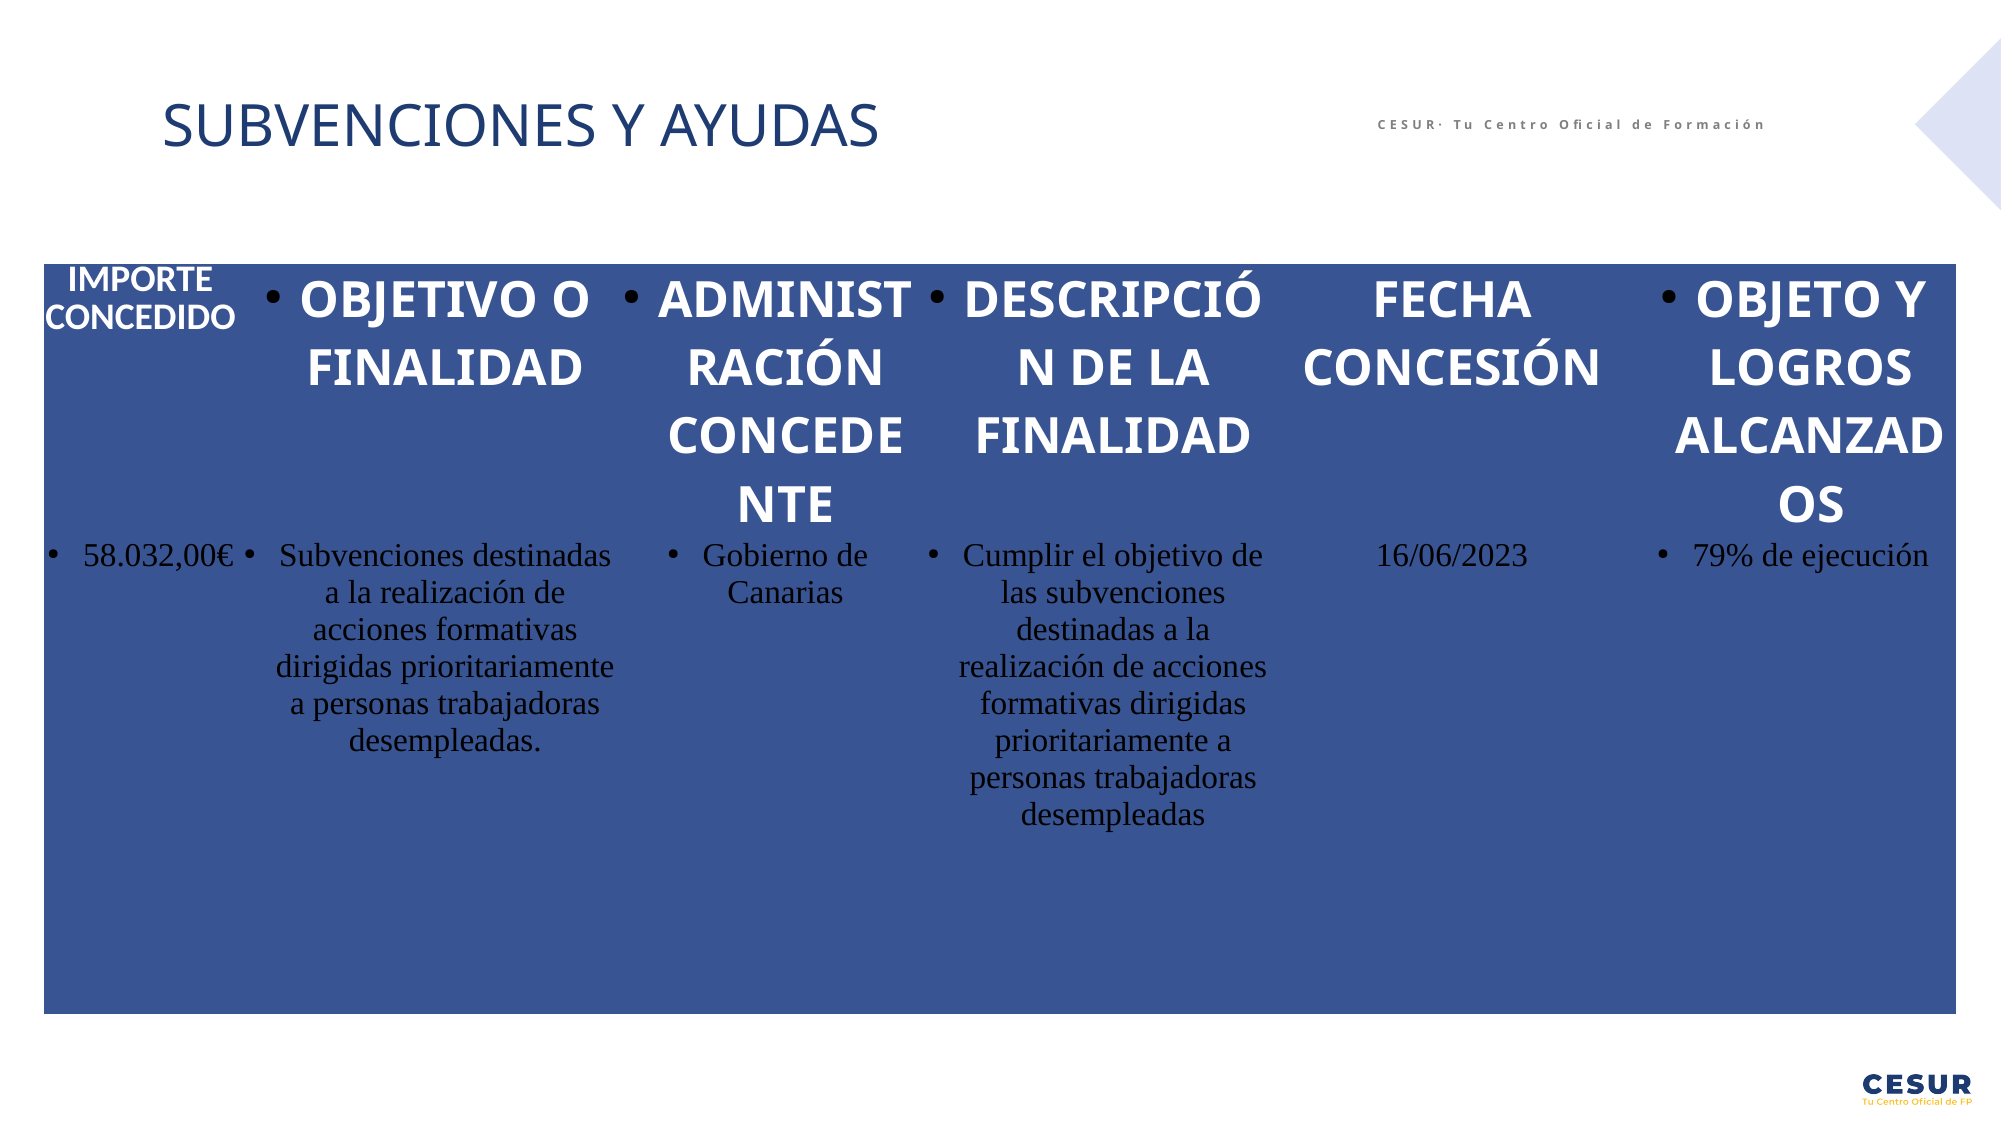

# SUBVENCIONES Y AYUDAS
| IMPORTE CONCEDIDO | OBJETIVO O FINALIDAD | ADMINISTRACIÓN CONCEDENTE | DESCRIPCIÓN DE LA FINALIDAD | FECHA CONCESIÓN | OBJETO Y LOGROS ALCANZADOS |
| --- | --- | --- | --- | --- | --- |
| 58.032,00€ | Subvenciones destinadas a la realización de acciones formativas dirigidas prioritariamente a personas trabajadoras desempleadas. | Gobierno de Canarias | Cumplir el objetivo de las subvenciones destinadas a la realización de acciones formativas dirigidas prioritariamente a personas trabajadoras desempleadas | 16/06/2023 | 79% de ejecución |